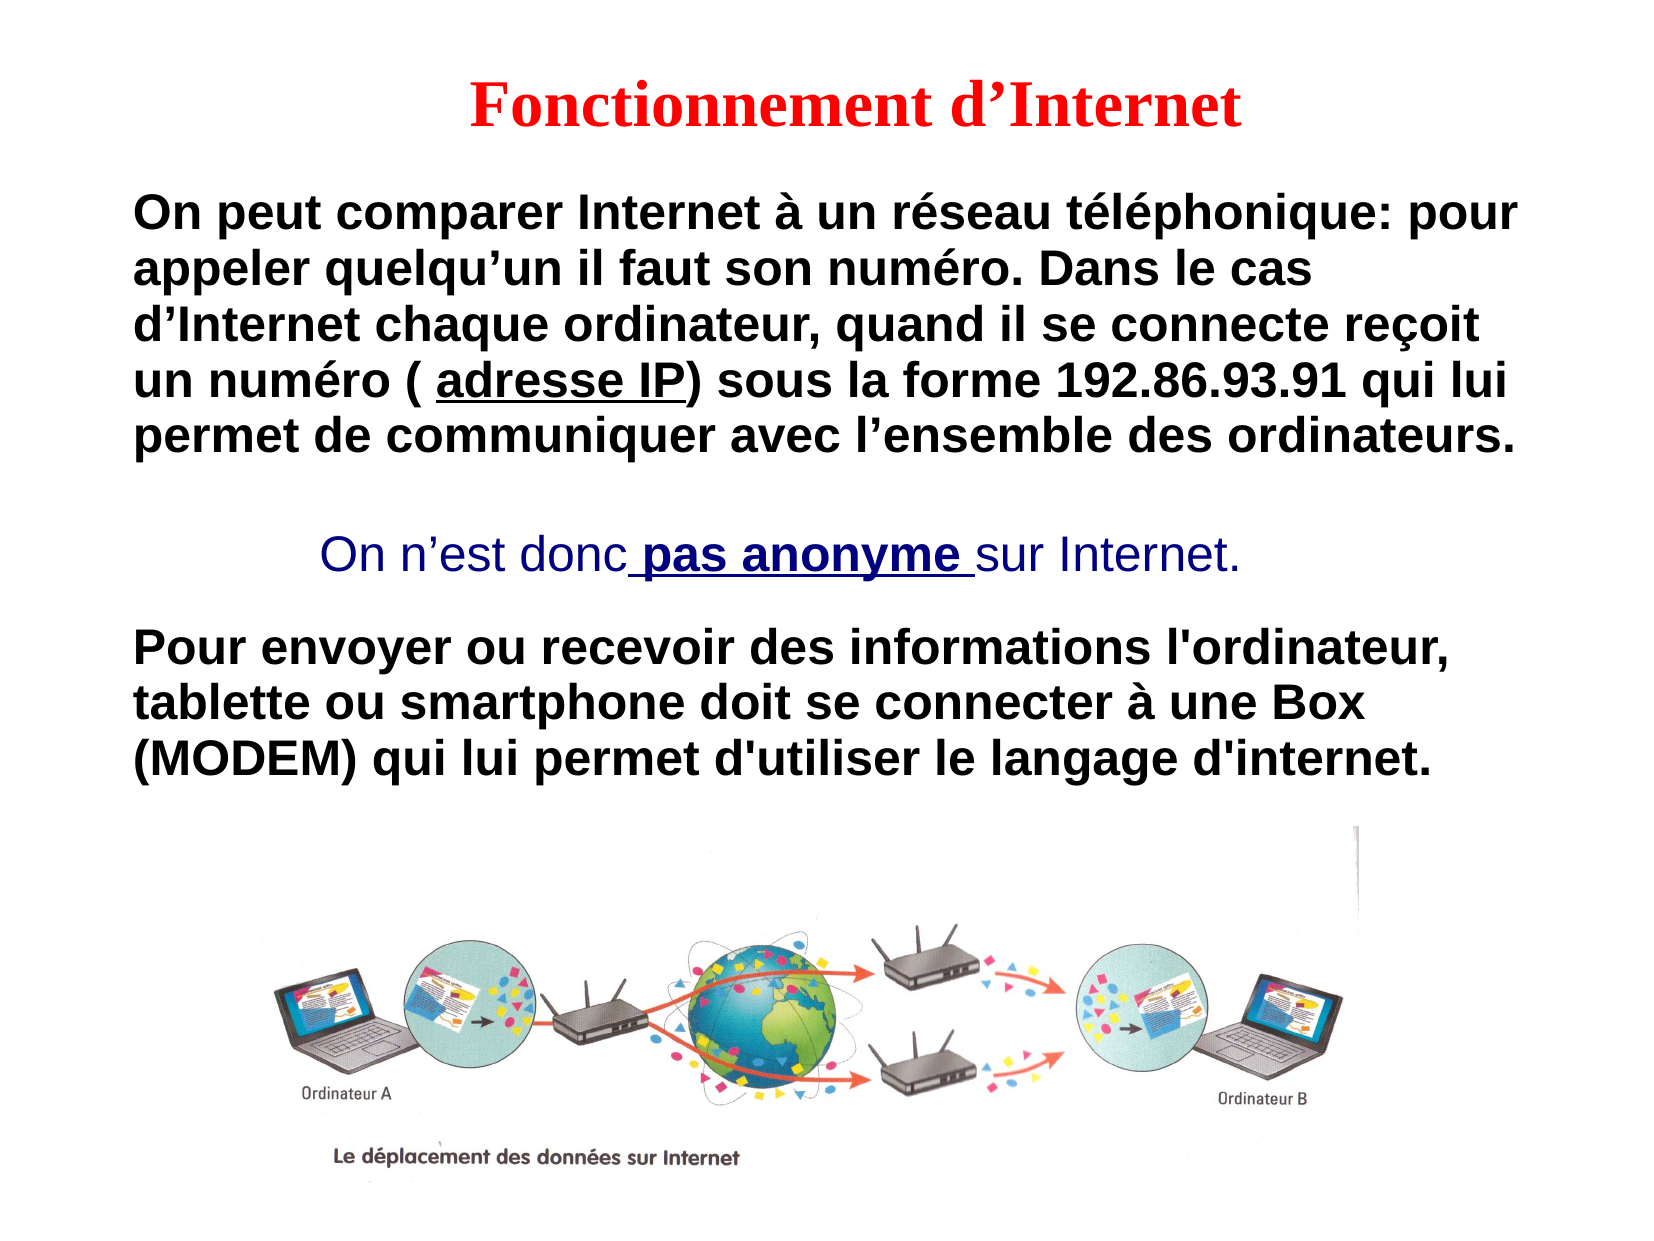

Fonctionnement d’Internet
On peut comparer Internet à un réseau téléphonique: pour appeler quelqu’un il faut son numéro. Dans le cas d’Internet chaque ordinateur, quand il se connecte reçoit un numéro ( adresse IP) sous la forme 192.86.93.91 qui lui permet de communiquer avec l’ensemble des ordinateurs.
On n’est donc pas anonyme sur Internet.
Pour envoyer ou recevoir des informations l'ordinateur, tablette ou smartphone doit se connecter à une Box (MODEM) qui lui permet d'utiliser le langage d'internet.